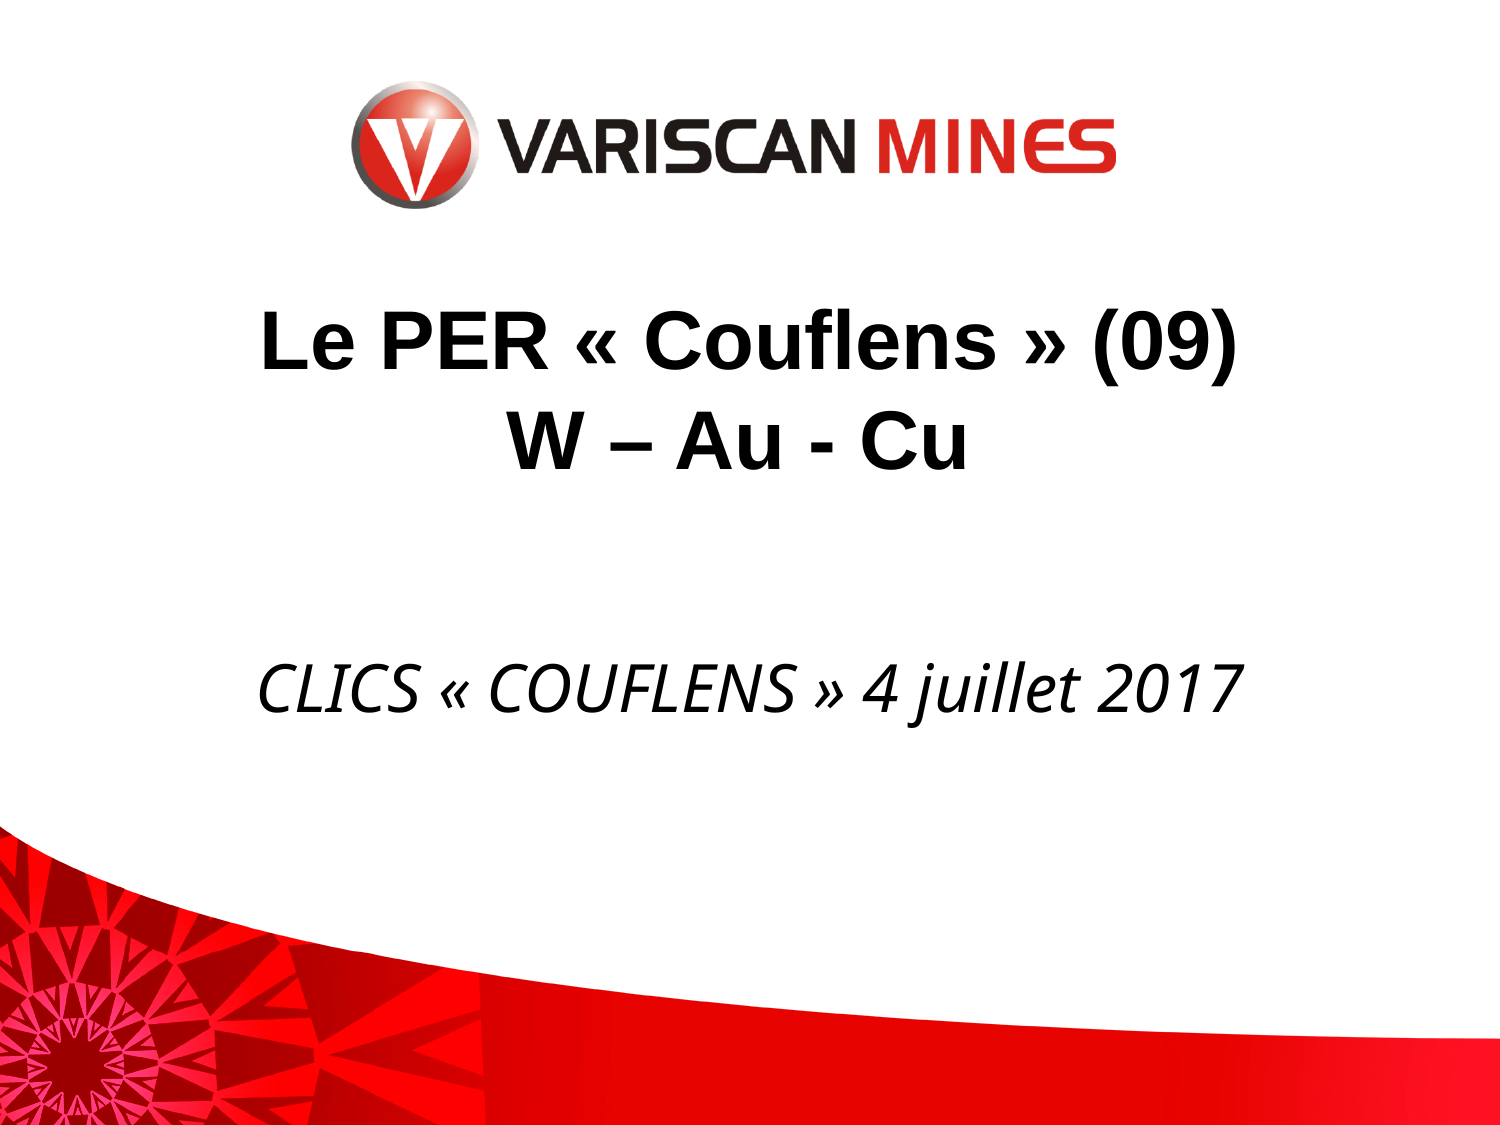

Le PER « Couflens » (09)
W – Au - Cu
CLICS « COUFLENS » 4 juillet 2017